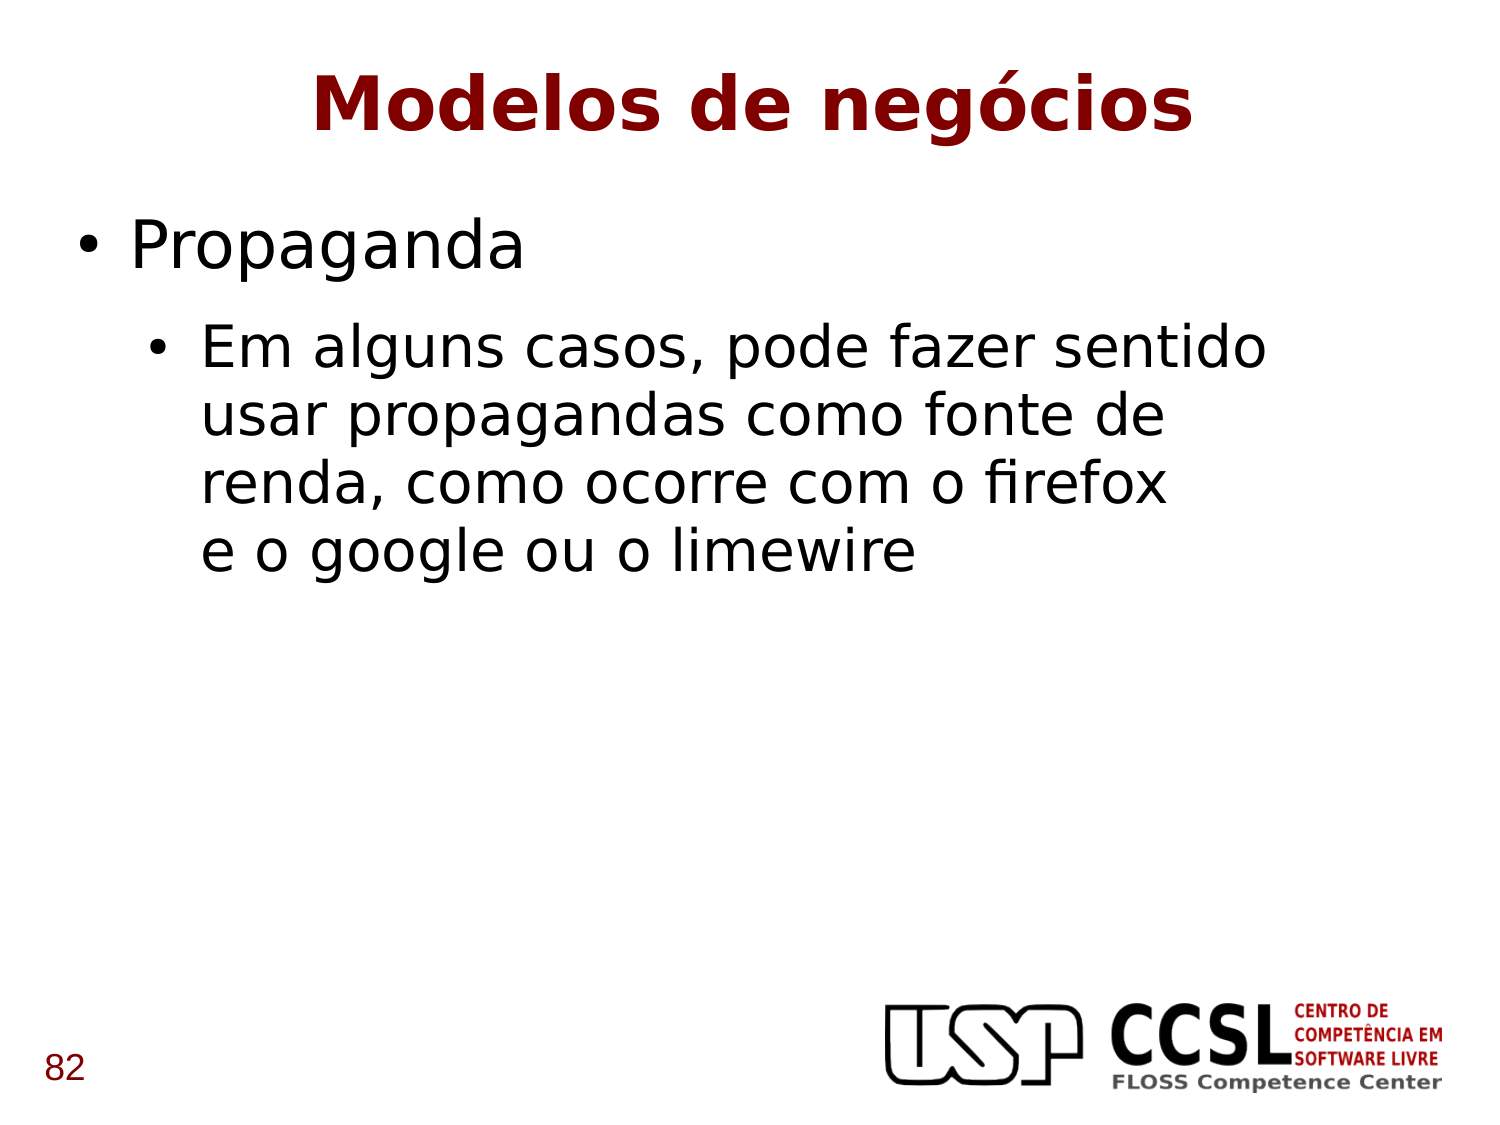

# Modelos de negócios
Propaganda
Em alguns casos, pode fazer sentido
usar propagandas como fonte de
renda, como ocorre com o firefox
e o google ou o limewire